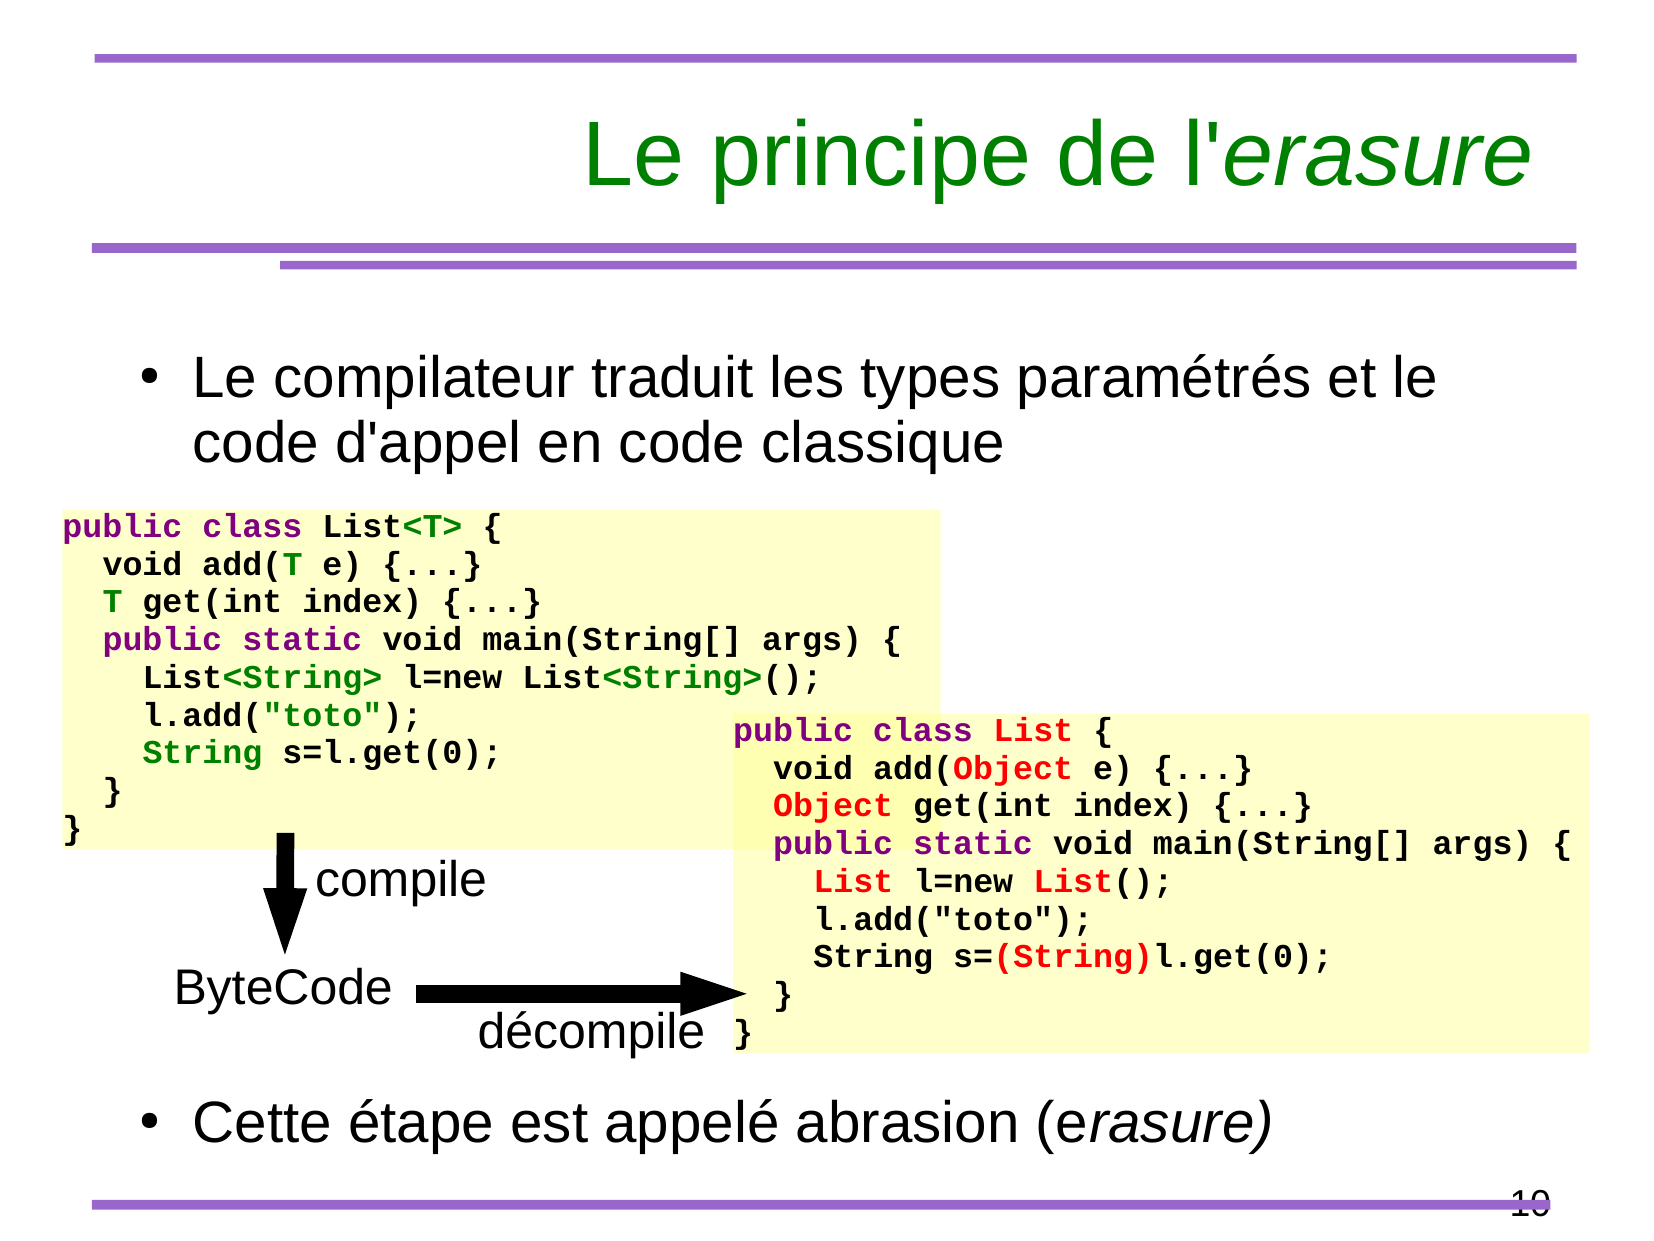

# Le principe de l'erasure
Le compilateur traduit les types paramétrés et le code d'appel en code classique
Cette étape est appelé abrasion (erasure)
public class List<T> {
 void add(T e) {...}
 T get(int index) {...}
 public static void main(String[] args) {
 List<String> l=new List<String>();
 l.add("toto");
 String s=l.get(0);
 }
}
public class List {
 void add(Object e) {...}
 Object get(int index) {...}
 public static void main(String[] args) {
 List l=new List();
 l.add("toto");
 String s=(String)l.get(0);
 }
}
compile
ByteCode
décompile